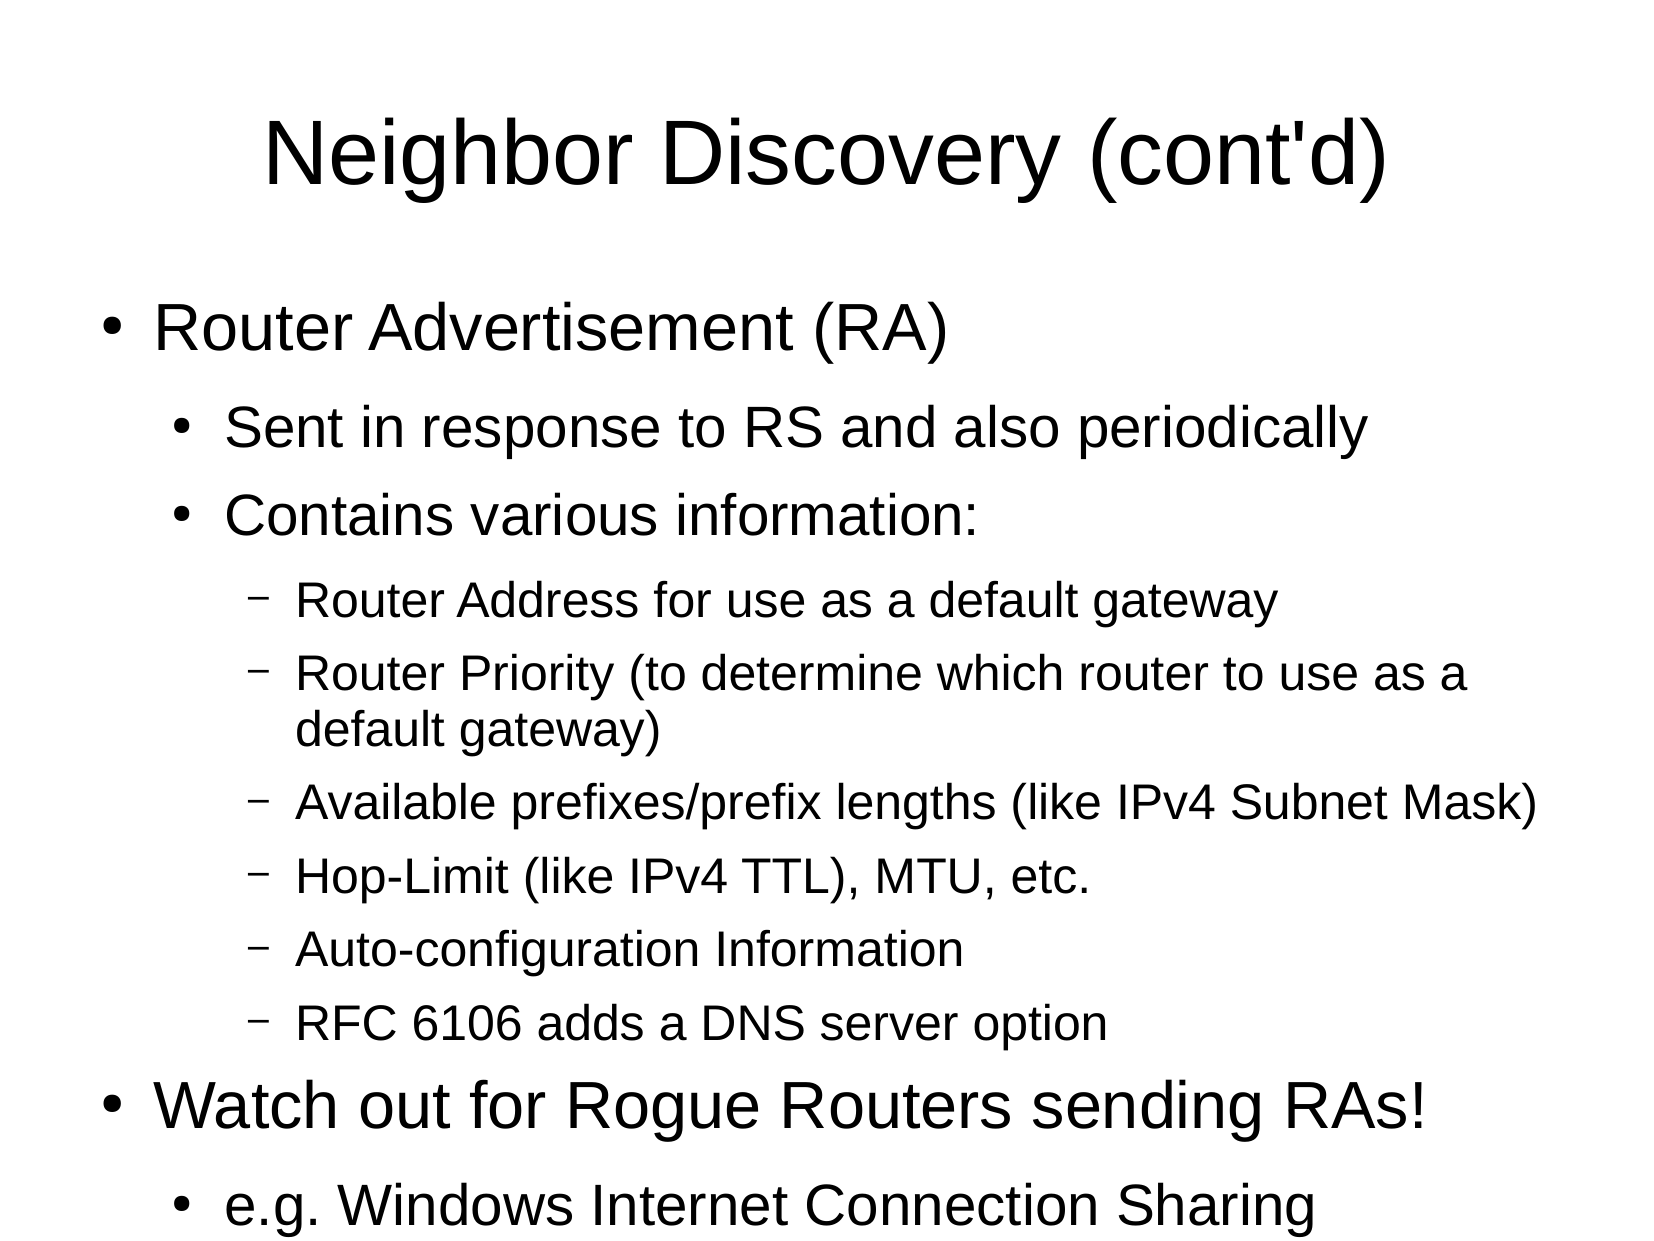

# Neighbor Discovery (cont'd)
Router Advertisement (RA)
Sent in response to RS and also periodically
Contains various information:
Router Address for use as a default gateway
Router Priority (to determine which router to use as a default gateway)
Available prefixes/prefix lengths (like IPv4 Subnet Mask)
Hop-Limit (like IPv4 TTL), MTU, etc.
Auto-configuration Information
RFC 6106 adds a DNS server option
Watch out for Rogue Routers sending RAs!
e.g. Windows Internet Connection Sharing